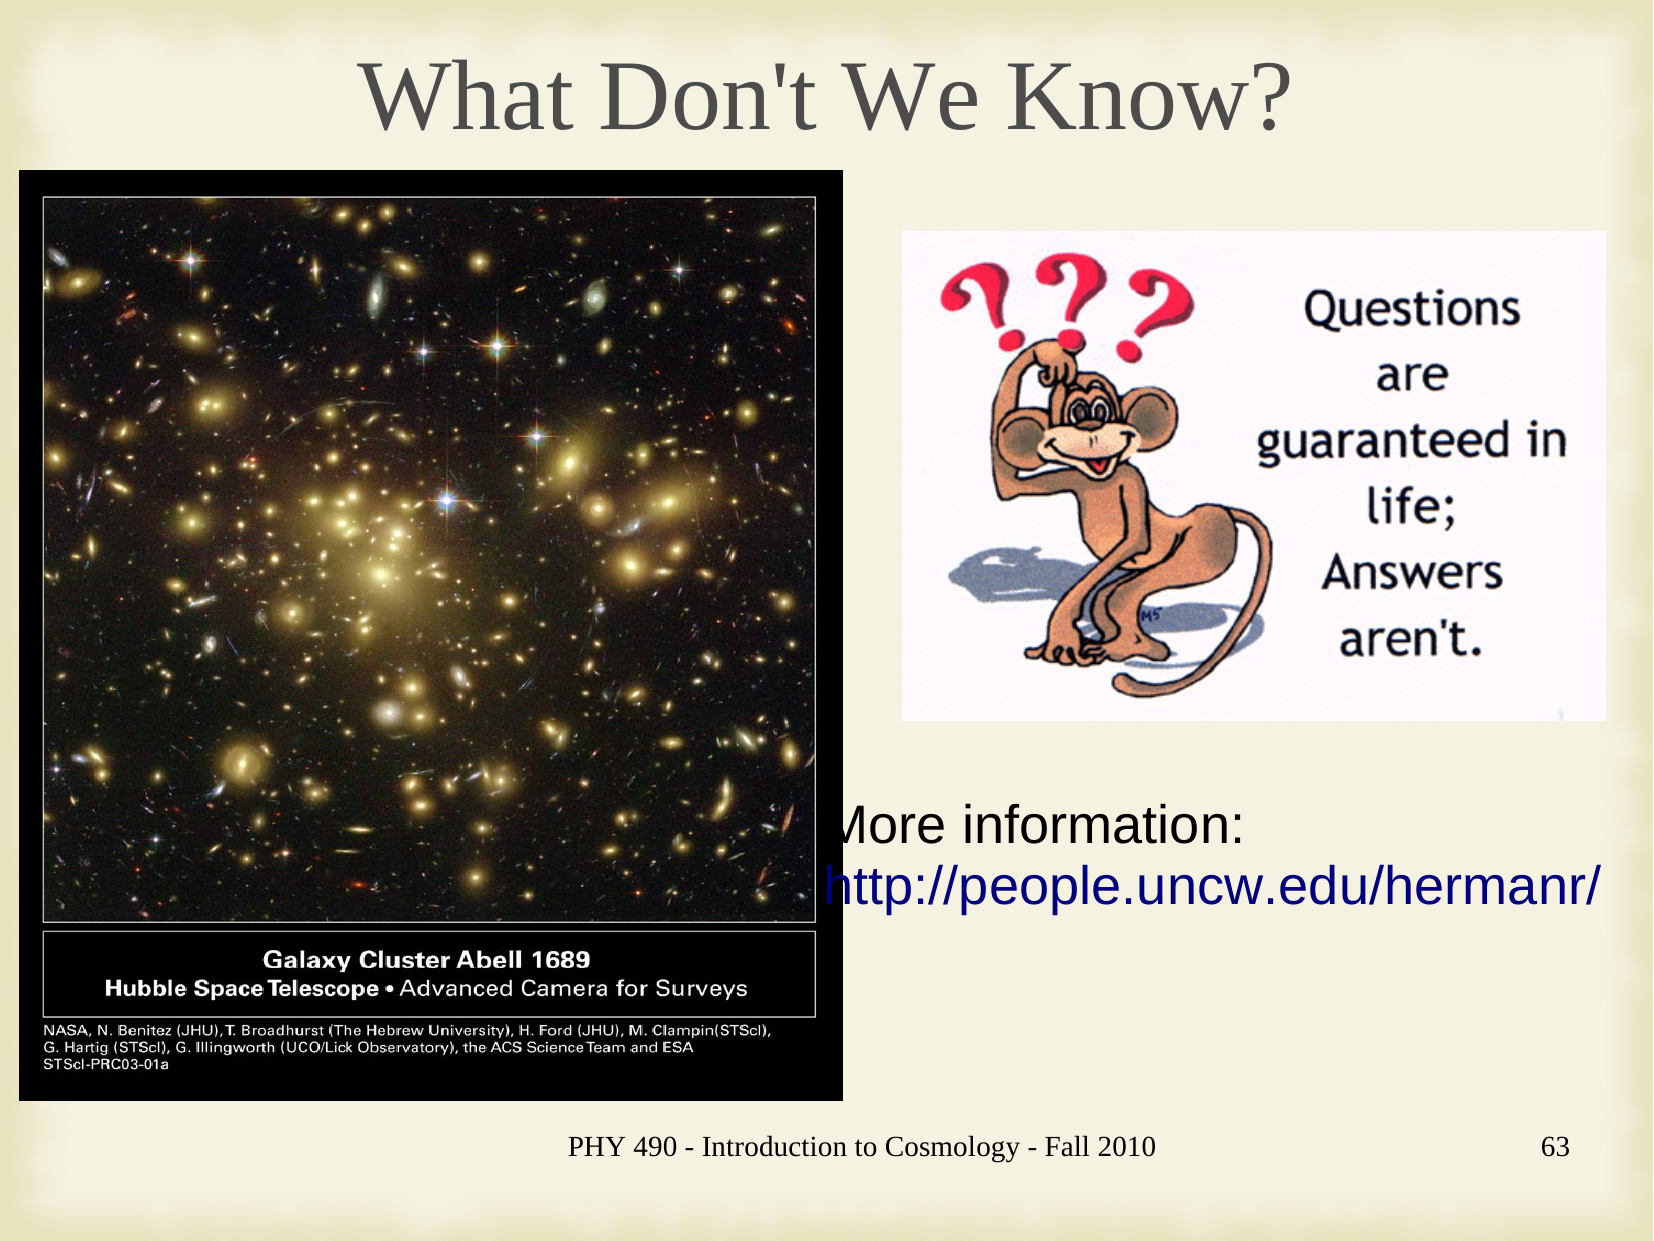

# What Don't We Know?
More information:
http://people.uncw.edu/hermanr/
PHY 490 - Introduction to Cosmology - Fall 2010
63